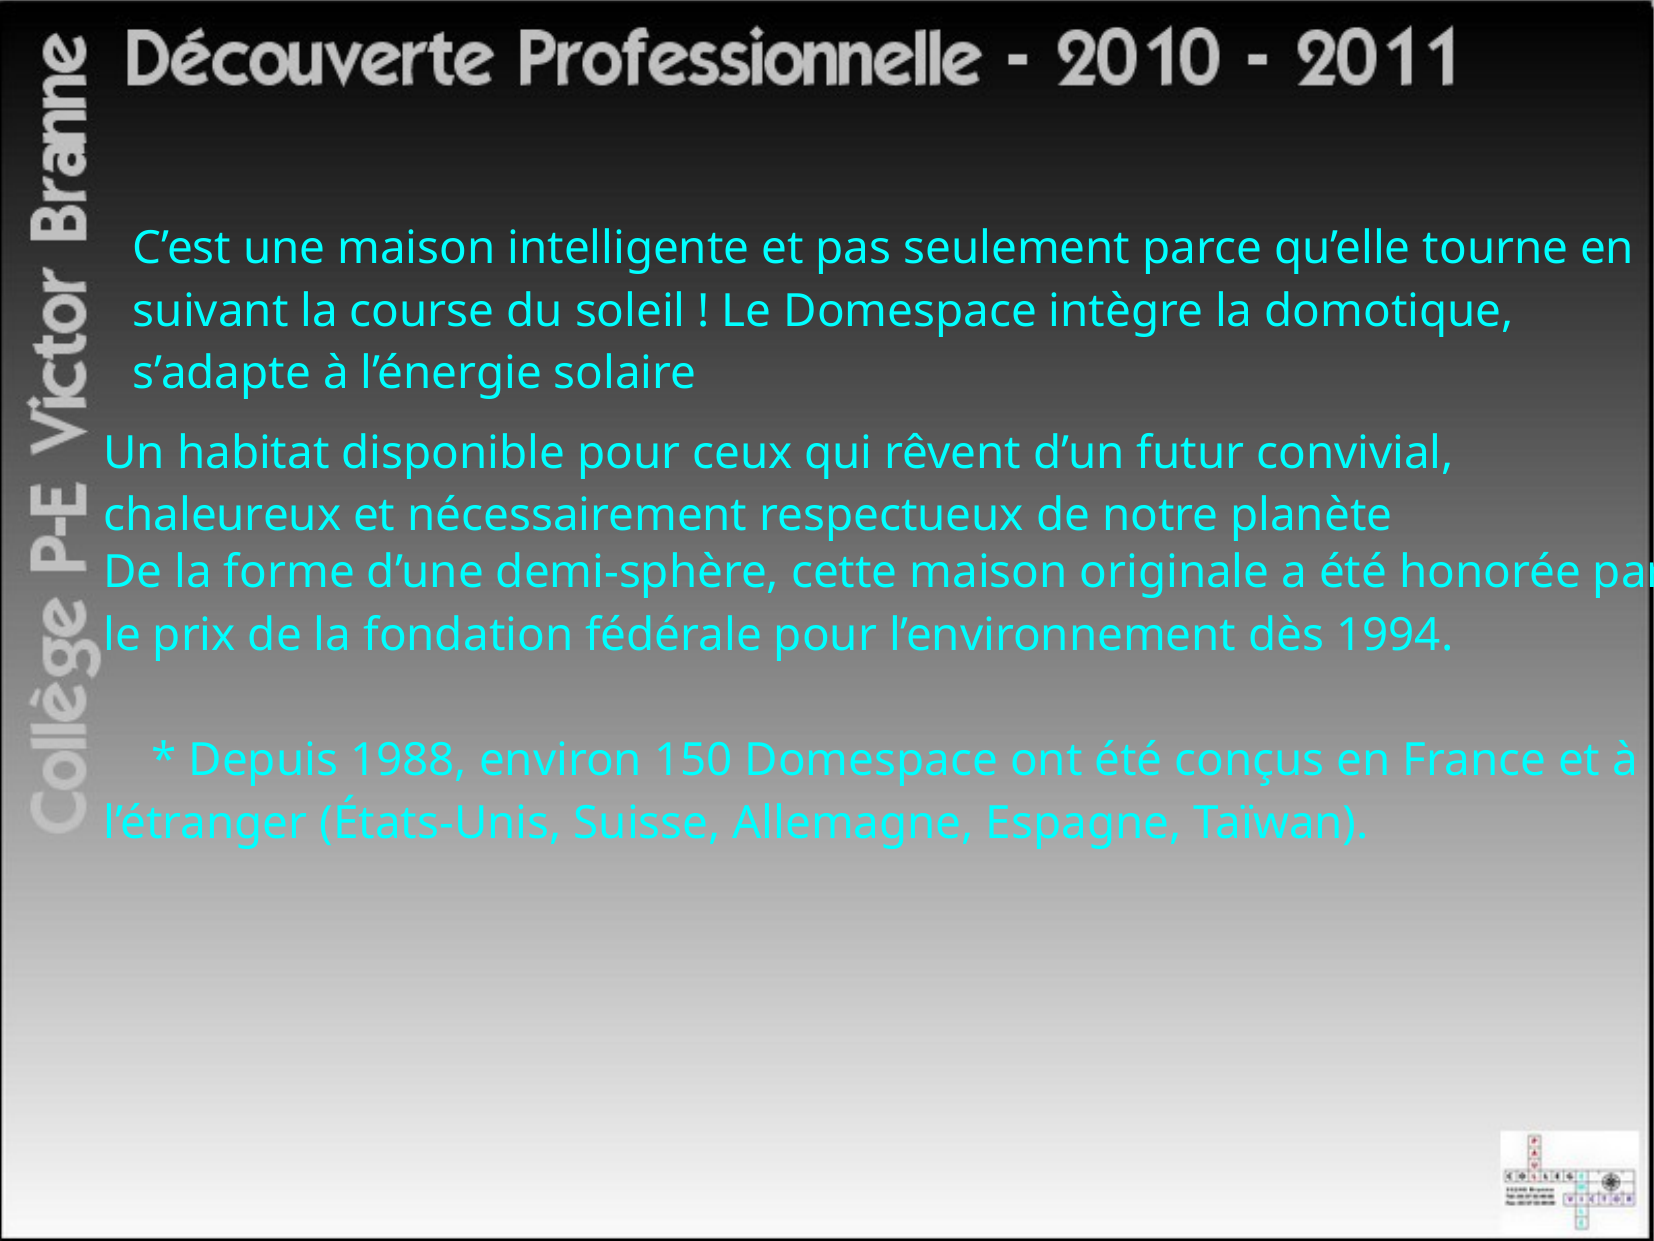

C’est une maison intelligente et pas seulement parce qu’elle tourne en suivant la course du soleil ! Le Domespace intègre la domotique, s’adapte à l’énergie solaire
Un habitat disponible pour ceux qui rêvent d’un futur convivial, chaleureux et nécessairement respectueux de notre planète
De la forme d’une demi-sphère, cette maison originale a été honorée par le prix de la fondation fédérale pour l’environnement dès 1994.
 * Depuis 1988, environ 150 Domespace ont été conçus en France et à l’étranger (États-Unis, Suisse, Allemagne, Espagne, Taïwan).